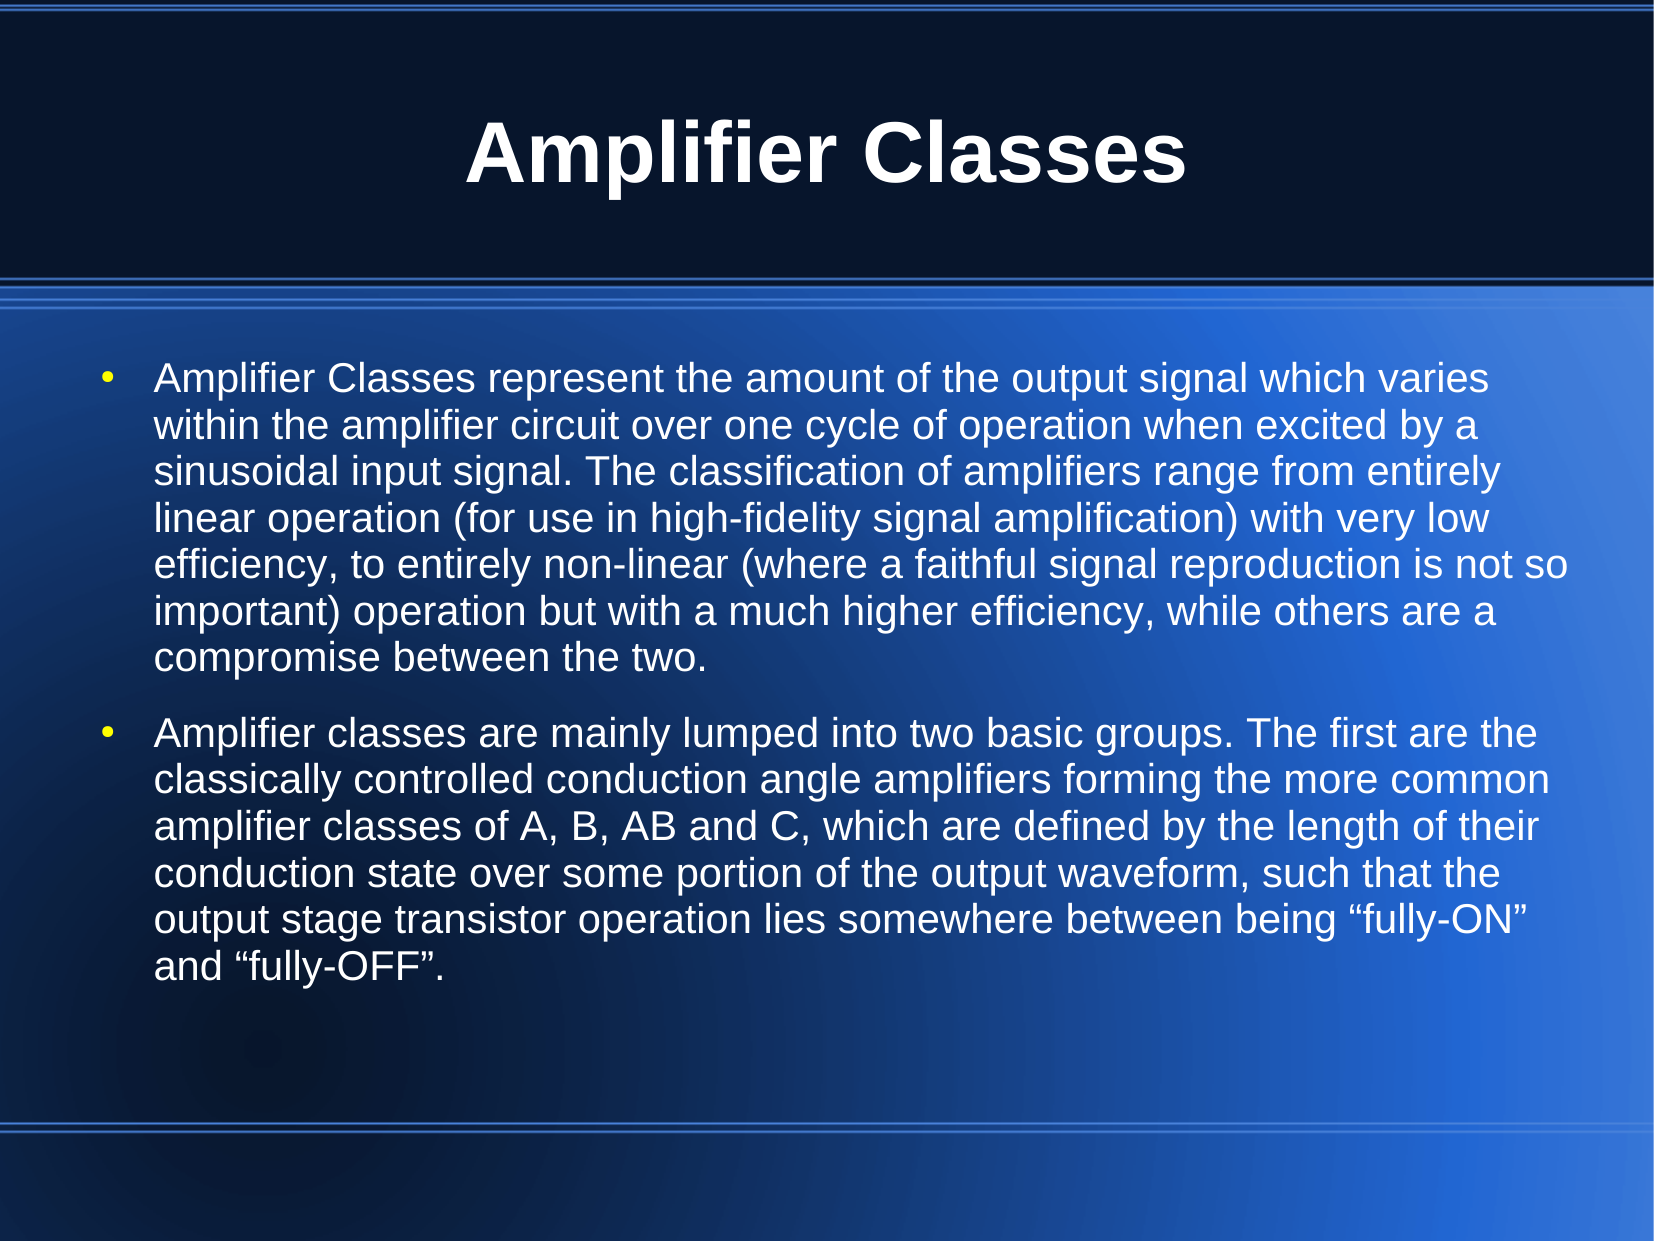

# Amplifier Classes
Amplifier Classes represent the amount of the output signal which varies within the amplifier circuit over one cycle of operation when excited by a sinusoidal input signal. The classification of amplifiers range from entirely linear operation (for use in high-fidelity signal amplification) with very low efficiency, to entirely non-linear (where a faithful signal reproduction is not so important) operation but with a much higher efficiency, while others are a compromise between the two.
Amplifier classes are mainly lumped into two basic groups. The first are the classically controlled conduction angle amplifiers forming the more common amplifier classes of A, B, AB and C, which are defined by the length of their conduction state over some portion of the output waveform, such that the output stage transistor operation lies somewhere between being “fully-ON” and “fully-OFF”.